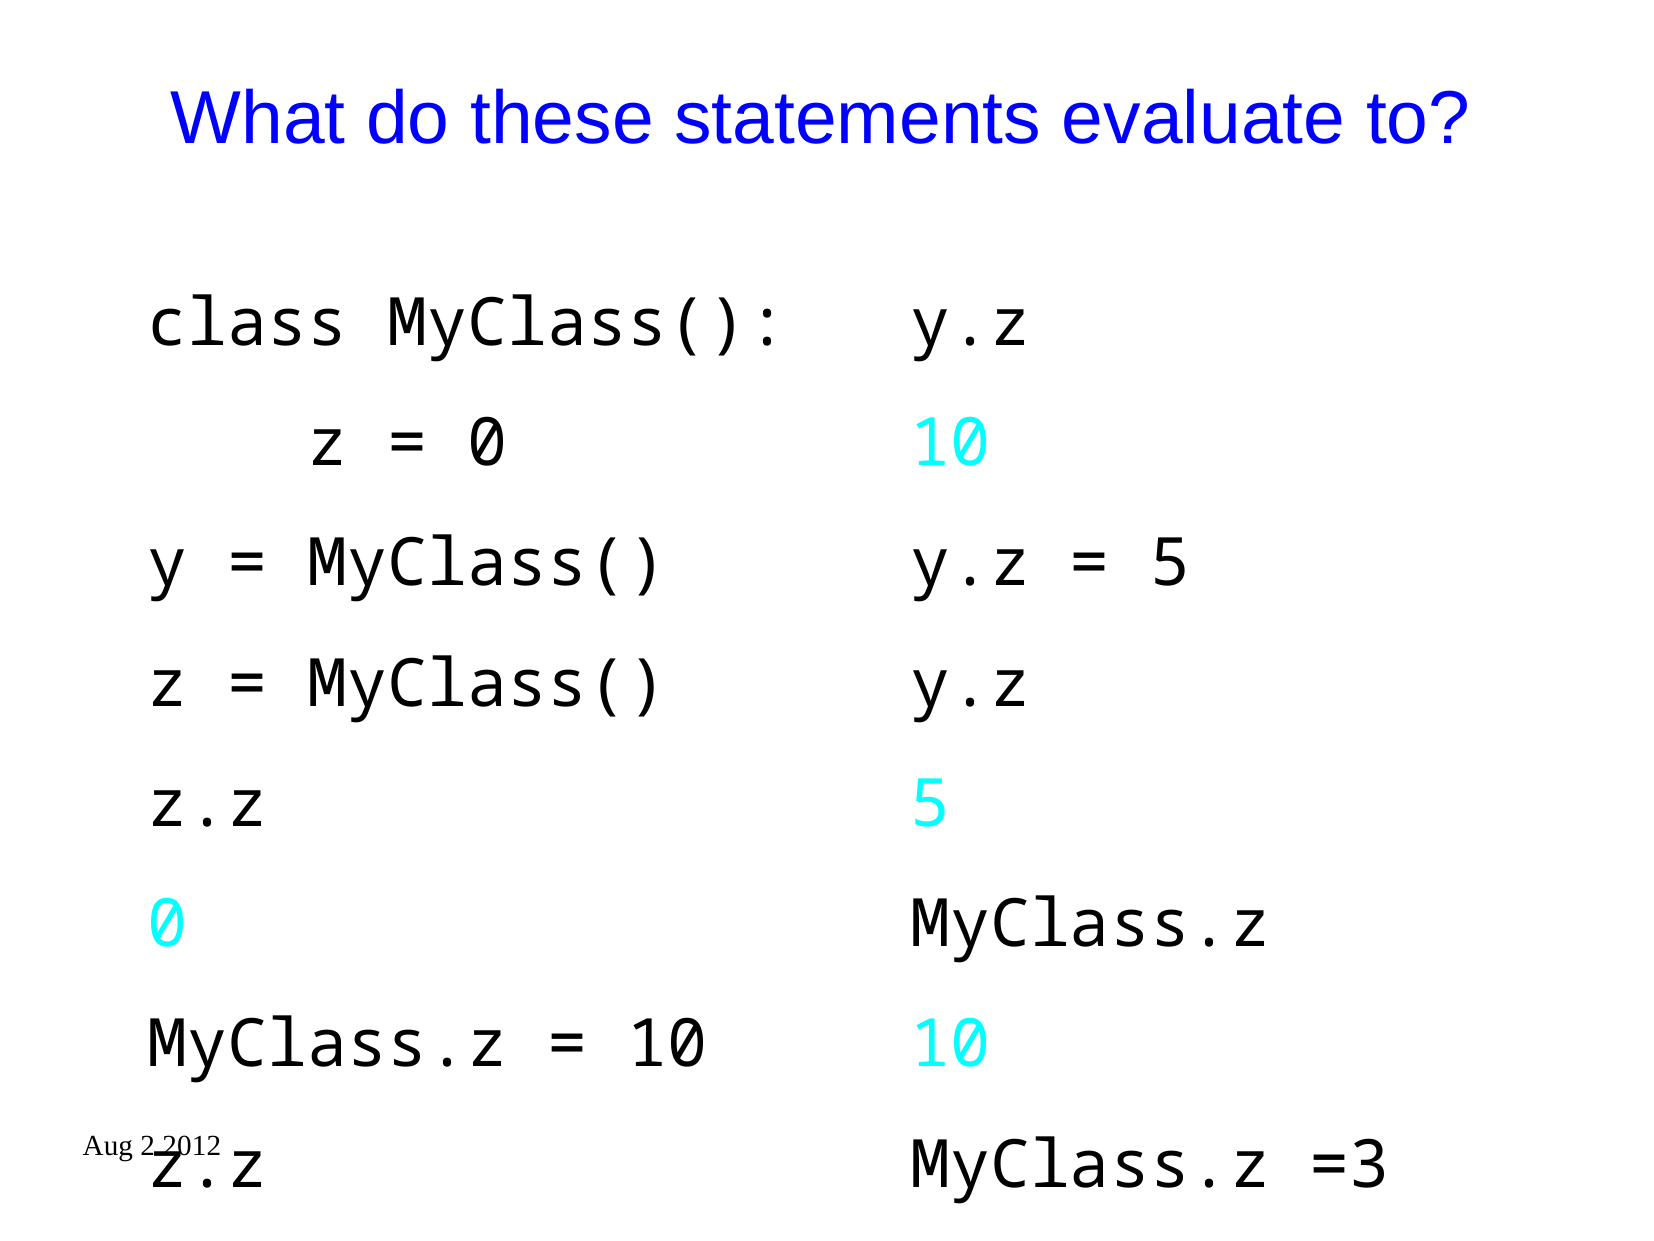

# What do these statements evaluate to?
class MyClass():
 z = 0
y = MyClass()
z = MyClass()
z.z
0
MyClass.z = 10
z.z
10
y.z
10
y.z = 5
y.z
5
MyClass.z
10
MyClass.z =3
y.z
5
Aug 2 2012